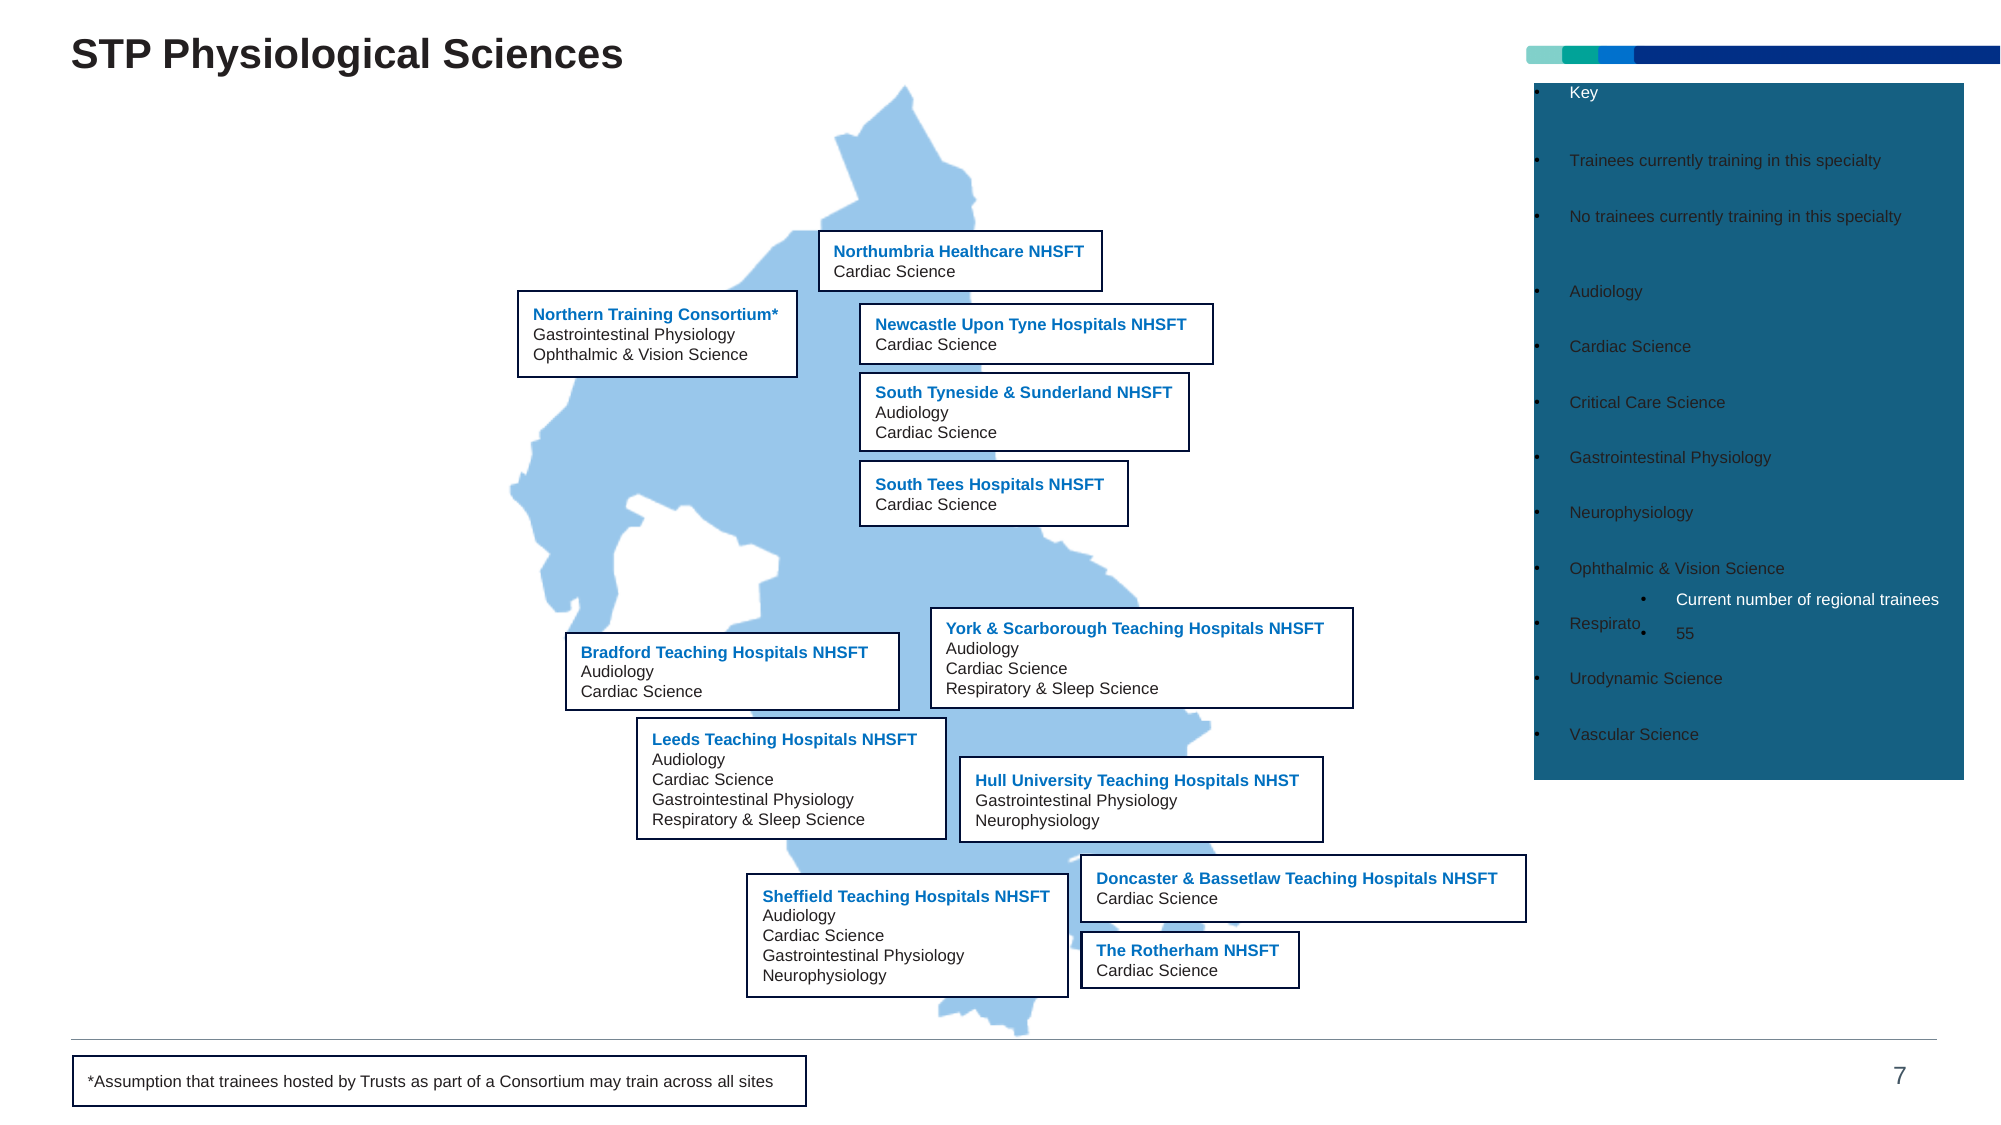

# STP Physiological Sciences
| Key | |
| --- | --- |
| Trainees currently training in this specialty | |
| No trainees currently training in this specialty | |
| Specialty | |
| --- | --- |
| Audiology | |
| Cardiac Science | |
| Critical Care Science | |
| Gastrointestinal Physiology | |
| Neurophysiology | |
| Ophthalmic & Vision Science | |
| Respiratory & Sleep Science | |
| Urodynamic Science | |
| Vascular Science | |
Northumbria Healthcare NHSFT
Cardiac Science
Northern Training Consortium*
Gastrointestinal Physiology
Ophthalmic & Vision Science
Newcastle Upon Tyne Hospitals NHSFT
Cardiac Science
South Tyneside & Sunderland NHSFT
Audiology
Cardiac Science
South Tees Hospitals NHSFT
Cardiac Science
| Current number of regional trainees |
| --- |
| 55 |
York & Scarborough Teaching Hospitals NHSFT
Audiology
Cardiac Science
Respiratory & Sleep Science
Bradford Teaching Hospitals NHSFT
Audiology
Cardiac Science
Leeds Teaching Hospitals NHSFT
Audiology
Cardiac Science
Gastrointestinal Physiology
Respiratory & Sleep Science
Hull University Teaching Hospitals NHST
Gastrointestinal Physiology
Neurophysiology
Doncaster & Bassetlaw Teaching Hospitals NHSFT
Cardiac Science
Sheffield Teaching Hospitals NHSFT
Audiology
Cardiac Science
Gastrointestinal Physiology
Neurophysiology
The Rotherham NHSFT
Cardiac Science
*Assumption that trainees hosted by Trusts as part of a Consortium may train across all sites